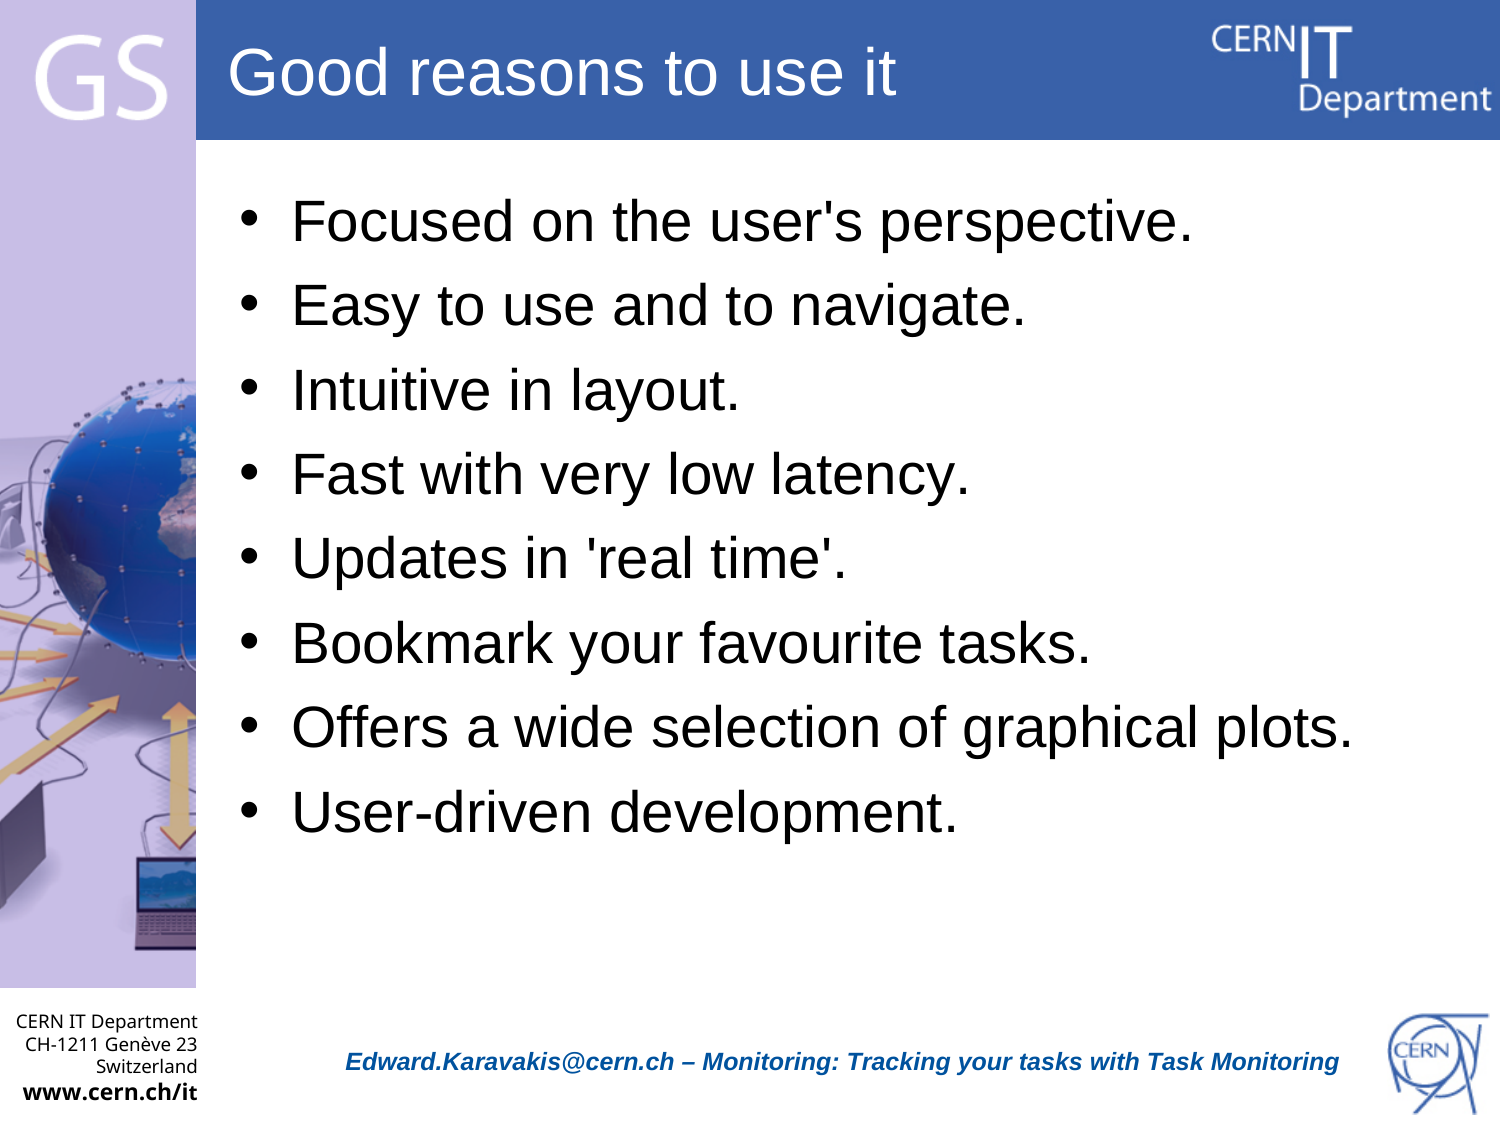

Good reasons to use it
Focused on the user's perspective.
Easy to use and to navigate.
Intuitive in layout.
Fast with very low latency.
Updates in 'real time'.
Bookmark your favourite tasks.
Offers a wide selection of graphical plots.
User-driven development.
Edward.Karavakis@cern.ch – Monitoring: Tracking your tasks with Task Monitoring